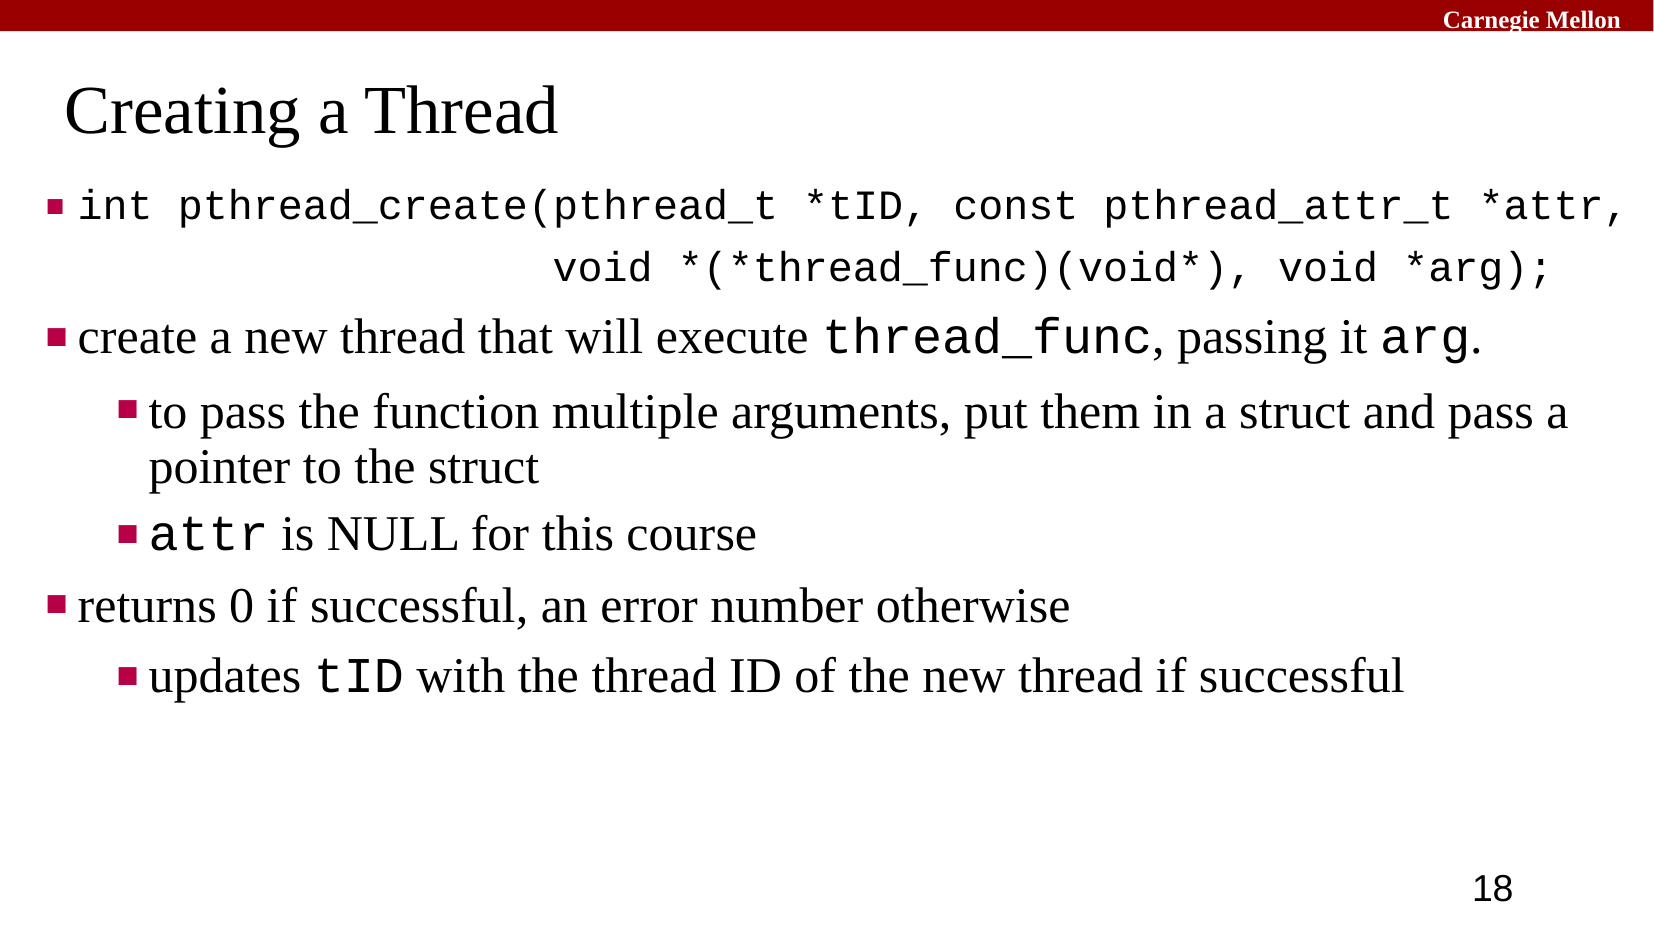

# Creating a Thread
int pthread_create(pthread_t *tID, const pthread_attr_t *attr,
 void *(*thread_func)(void*), void *arg);
create a new thread that will execute thread_func, passing it arg.
to pass the function multiple arguments, put them in a struct and pass a pointer to the struct
attr is NULL for this course
returns 0 if successful, an error number otherwise
updates tID with the thread ID of the new thread if successful